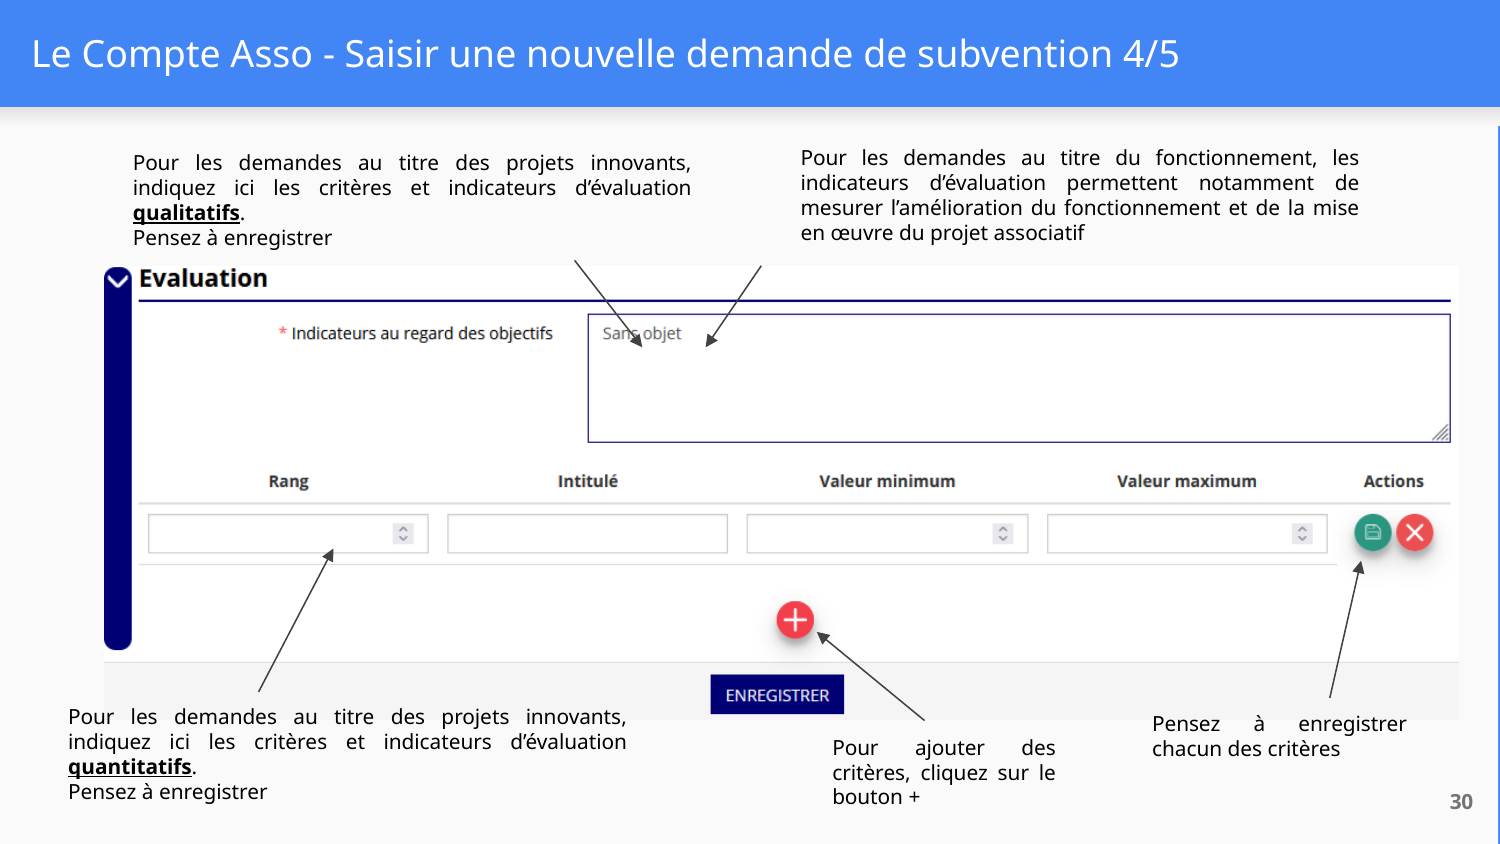

# Le Compte Asso - Saisir une nouvelle demande de subvention 4/5
Pour les demandes au titre du fonctionnement, les indicateurs d’évaluation permettent notamment de mesurer l’amélioration du fonctionnement et de la mise en œuvre du projet associatif
Pour les demandes au titre des projets innovants, indiquez ici les critères et indicateurs d’évaluation qualitatifs.
Pensez à enregistrer
Pour les demandes au titre des projets innovants, indiquez ici les critères et indicateurs d’évaluation quantitatifs.
Pensez à enregistrer
Pensez à enregistrer chacun des critères
Pour ajouter des critères, cliquez sur le bouton +